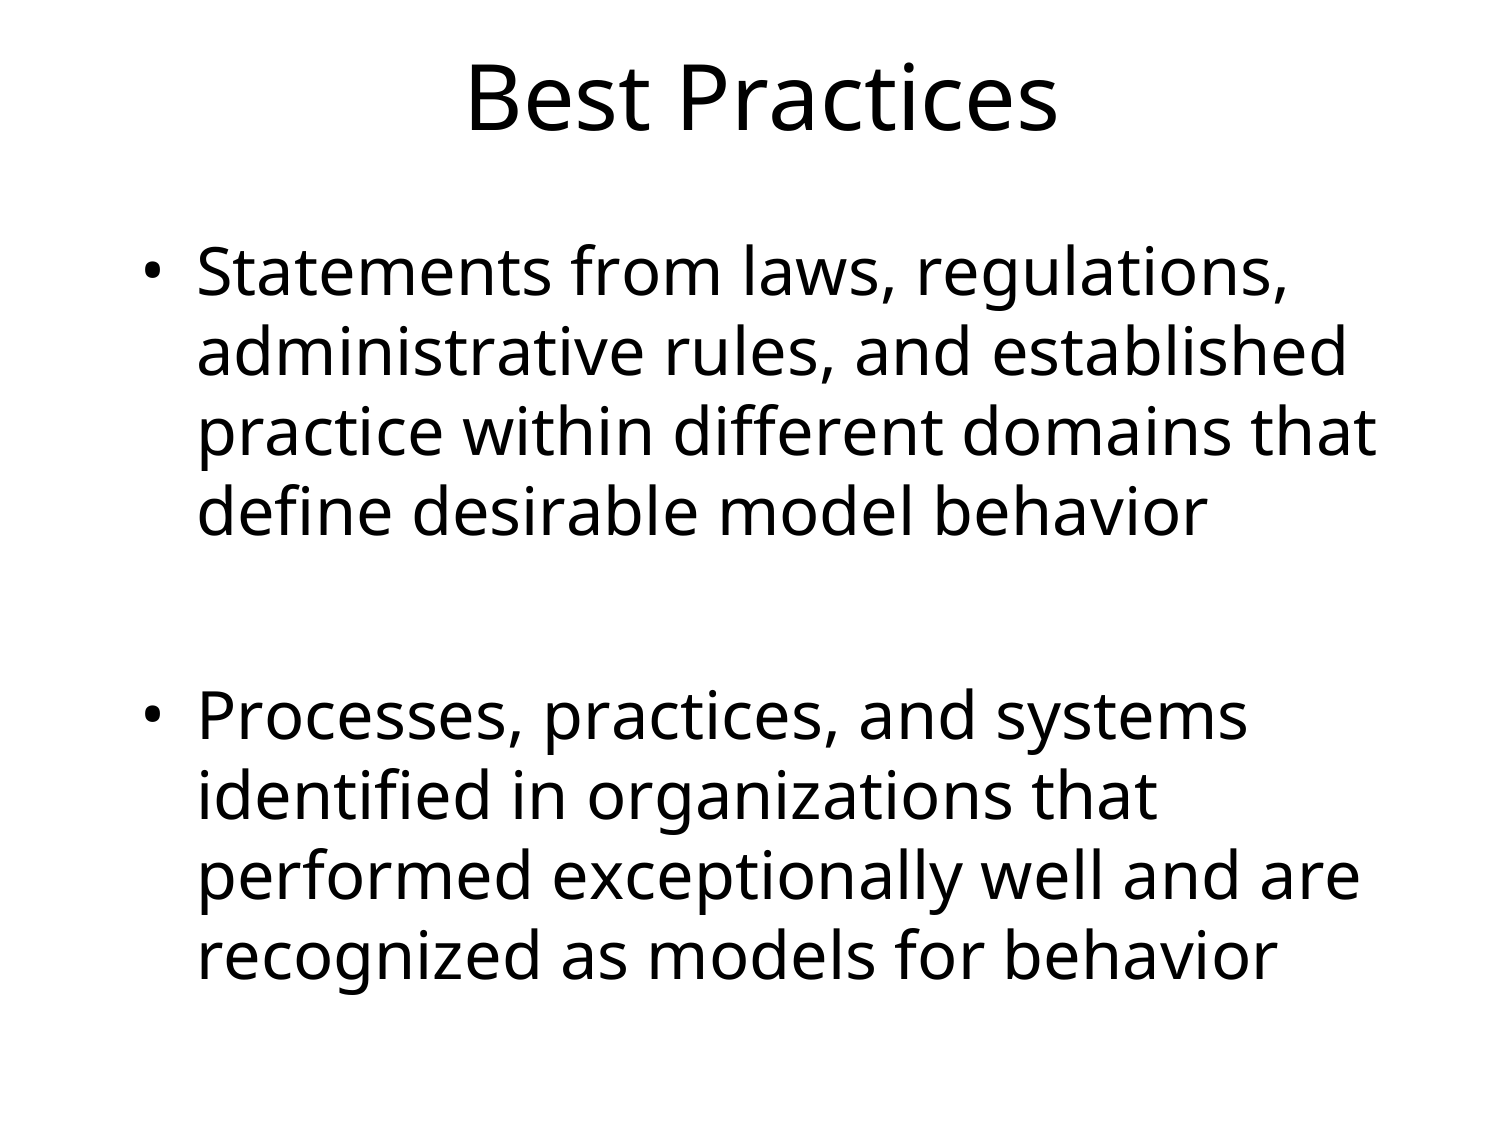

# Best Practices
Statements from laws, regulations, administrative rules, and established practice within different domains that define desirable model behavior
Processes, practices, and systems identified in organizations that performed exceptionally well and are recognized as models for behavior